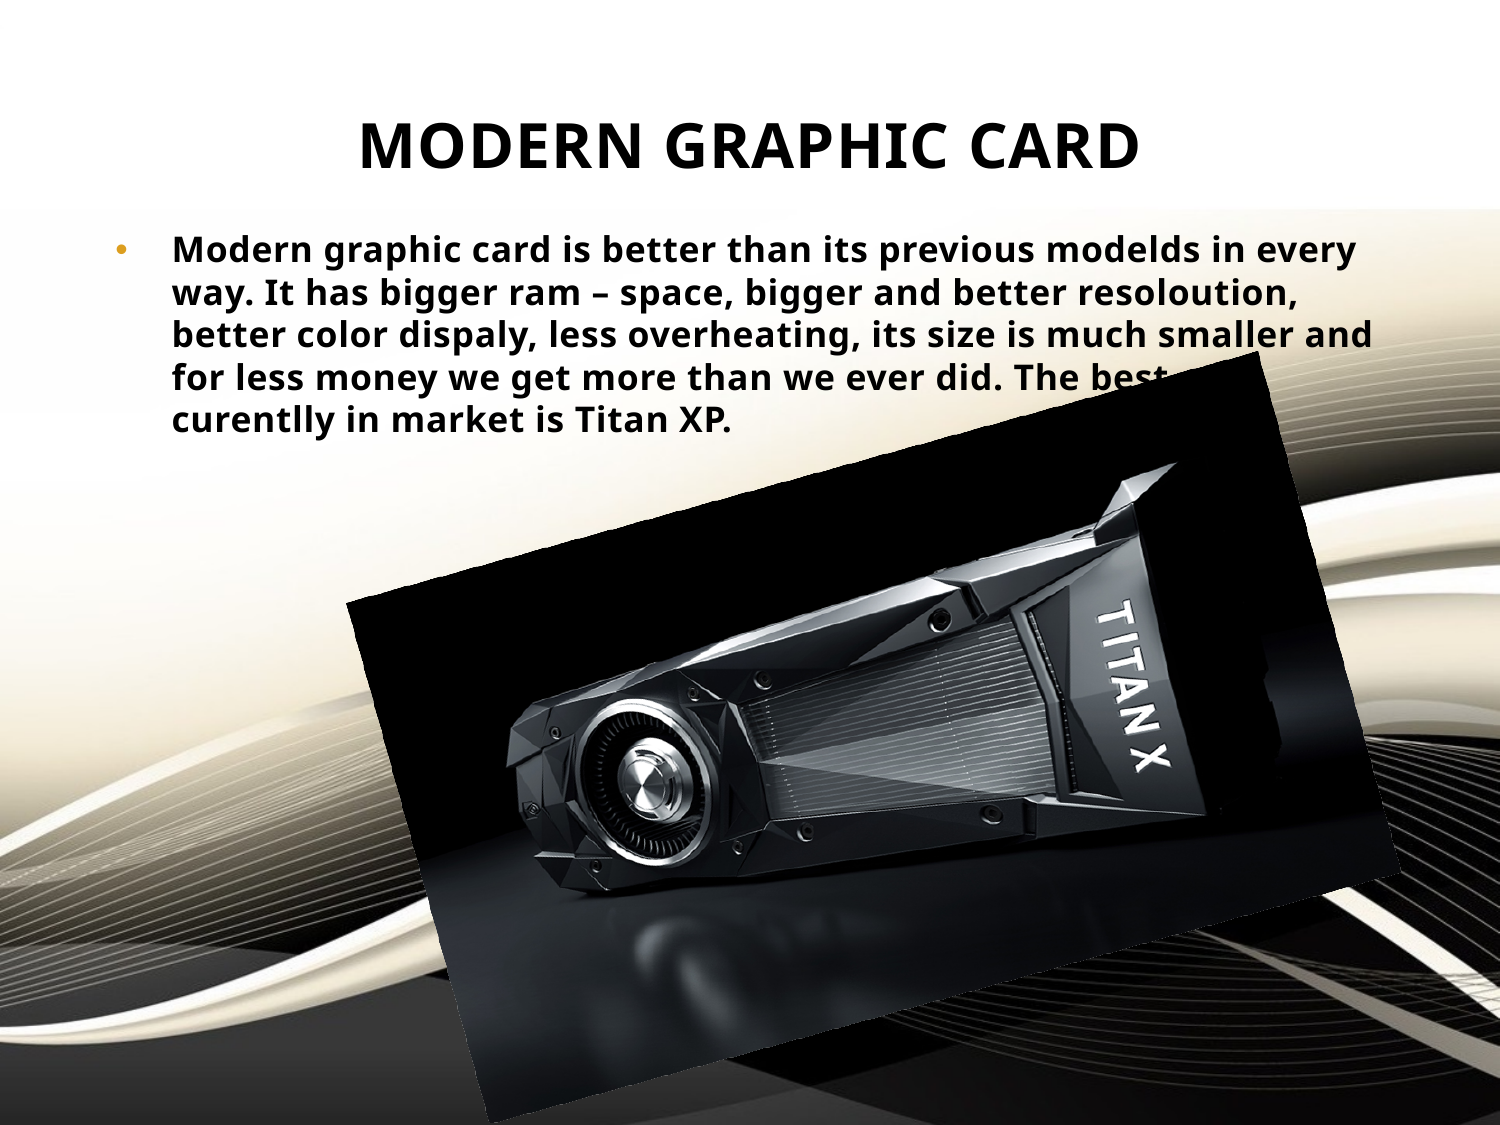

# Modern graphic card
Modern graphic card is better than its previous modelds in every way. It has bigger ram – space, bigger and better resoloution, better color dispaly, less overheating, its size is much smaller and for less money we get more than we ever did. The best card curentlly in market is Titan XP.